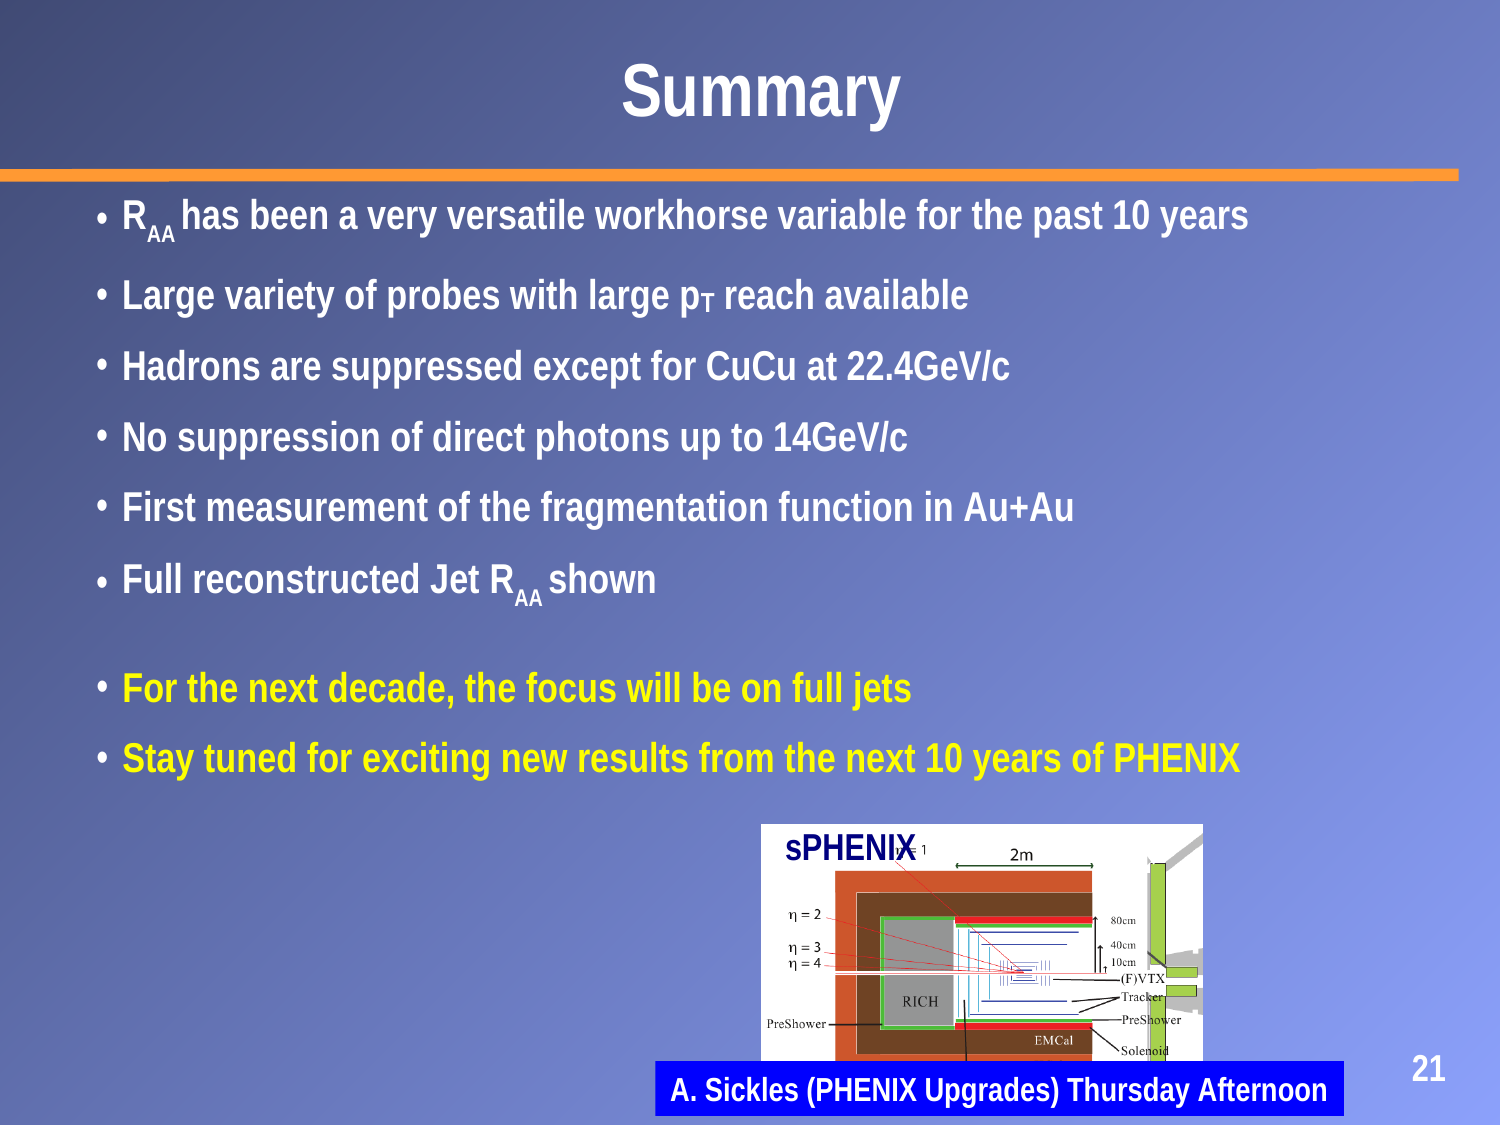

# Summary
RAA has been a very versatile workhorse variable for the past 10 years
Large variety of probes with large pT reach available
Hadrons are suppressed except for CuCu at 22.4GeV/c
No suppression of direct photons up to 14GeV/c
First measurement of the fragmentation function in Au+Au
Full reconstructed Jet RAA shown
For the next decade, the focus will be on full jets
Stay tuned for exciting new results from the next 10 years of PHENIX
sPHENIX
A. Sickles (PHENIX Upgrades) Thursday Afternoon
21